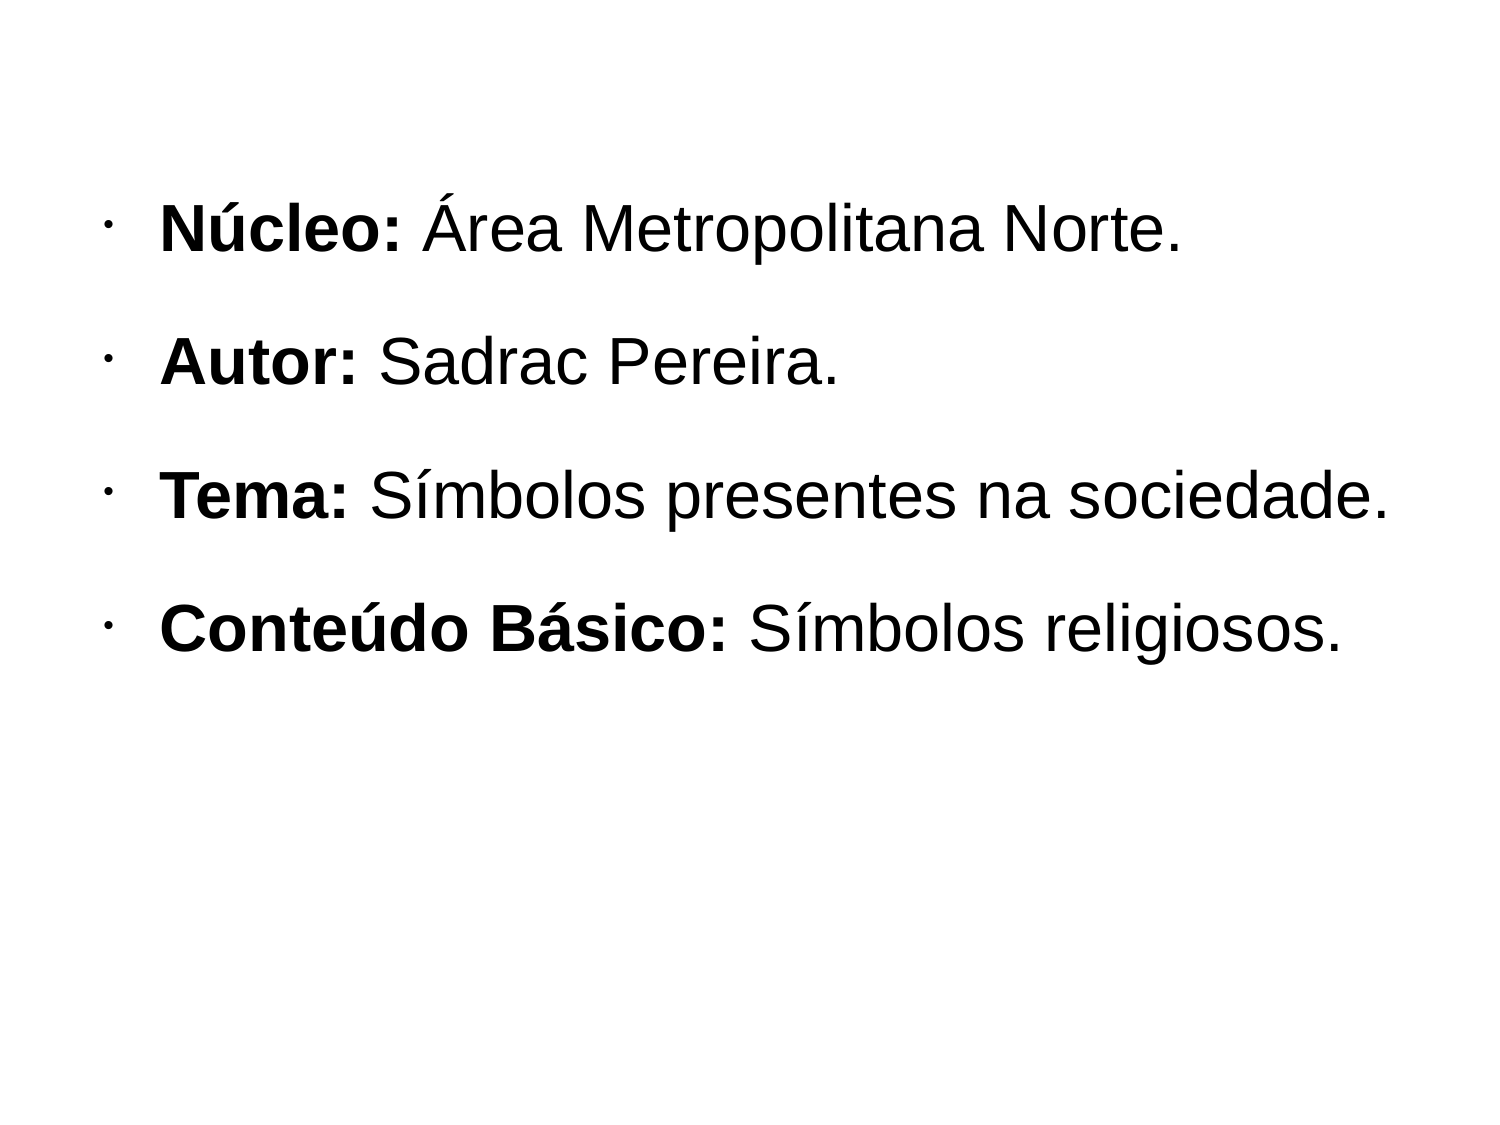

# Núcleo: Área Metropolitana Norte.
Autor: Sadrac Pereira.
Tema: Símbolos presentes na sociedade.
Conteúdo Básico: Símbolos religiosos.